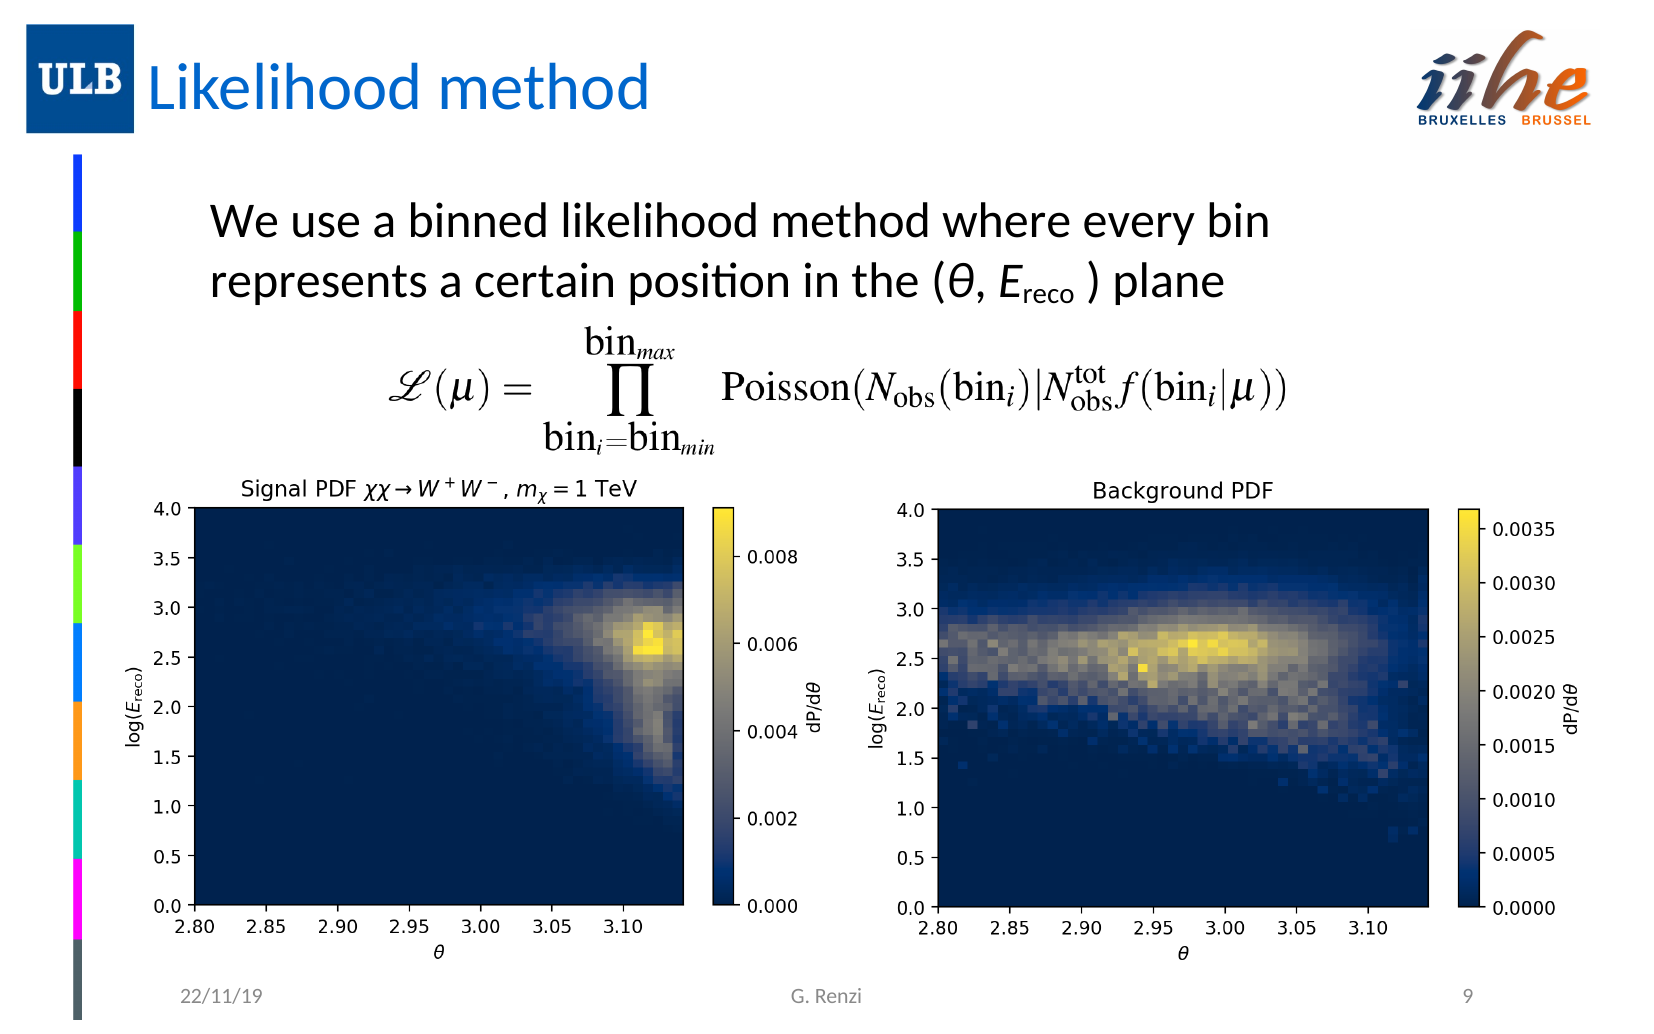

# Likelihood method
We use a binned likelihood method where every bin represents a certain position in the (θ, Ereco ) plane
09/26/18
9